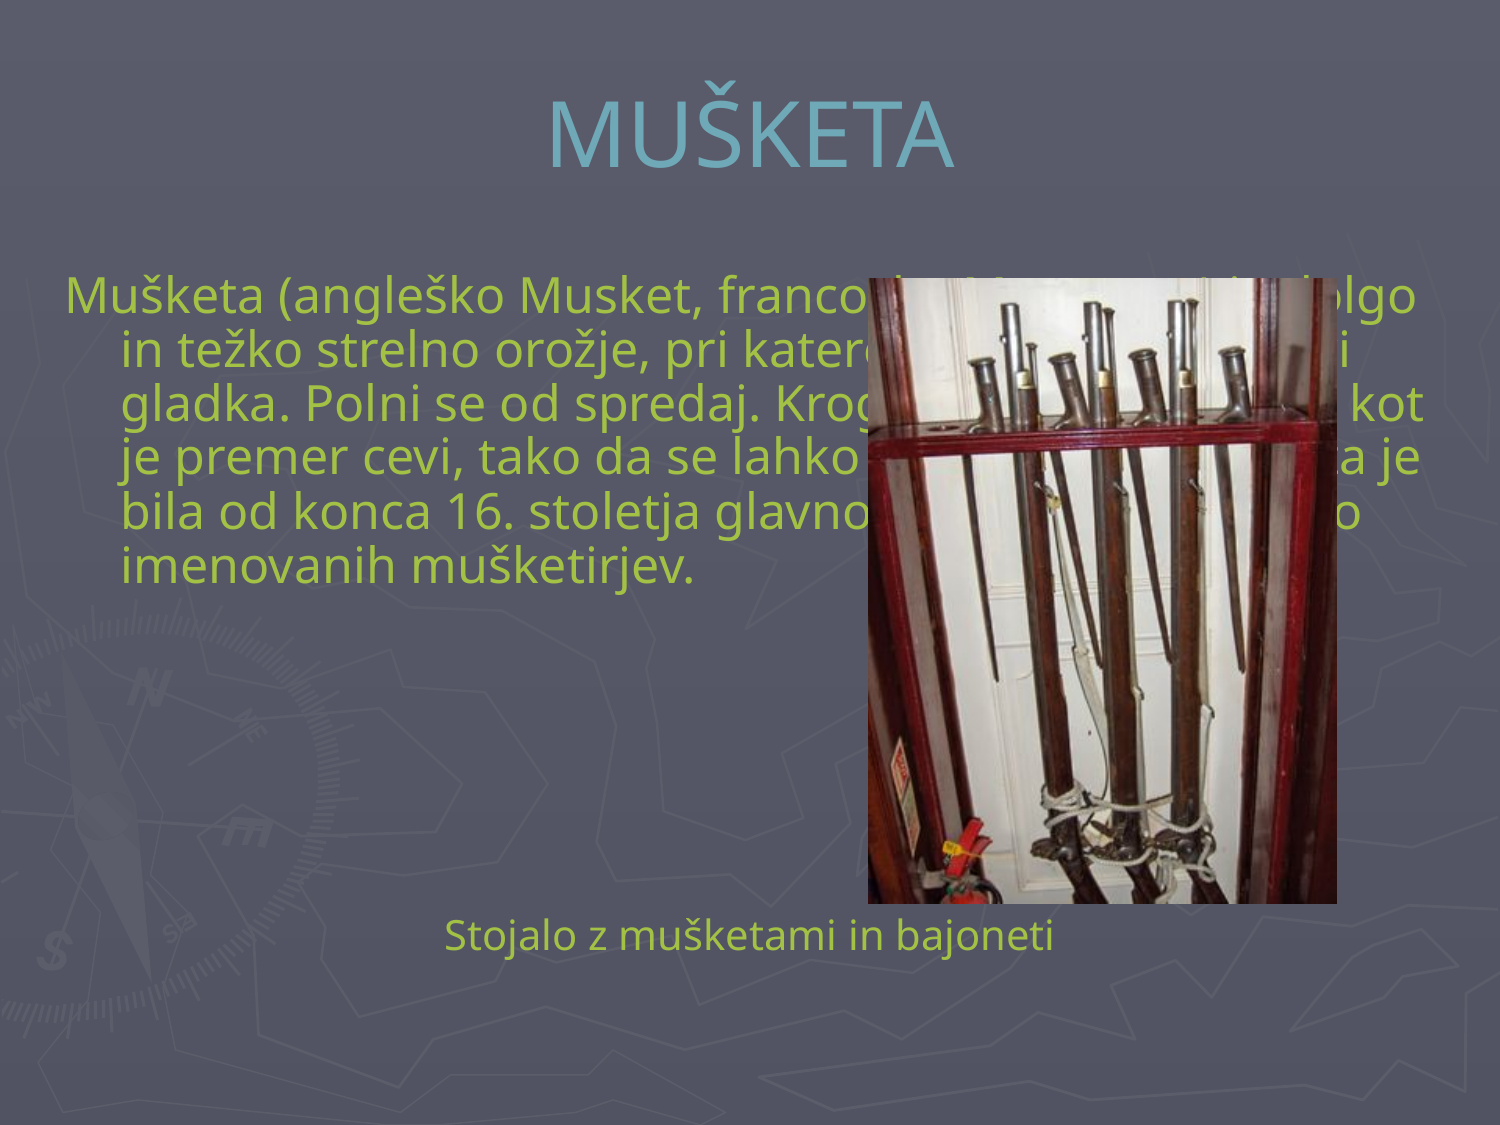

# MUŠKETA
Mušketa (angleško Musket, francosko Mousquet) je dolgo in težko strelno orožje, pri katerem je notranjost cevi gladka. Polni se od spredaj. Krogla mora biti manjša kot je premer cevi, tako da se lahko spusti v cev. Mušketa je bila od konca 16. stoletja glavno orožje pešakov, tako imenovanih mušketirjev.
Stojalo z mušketami in bajoneti